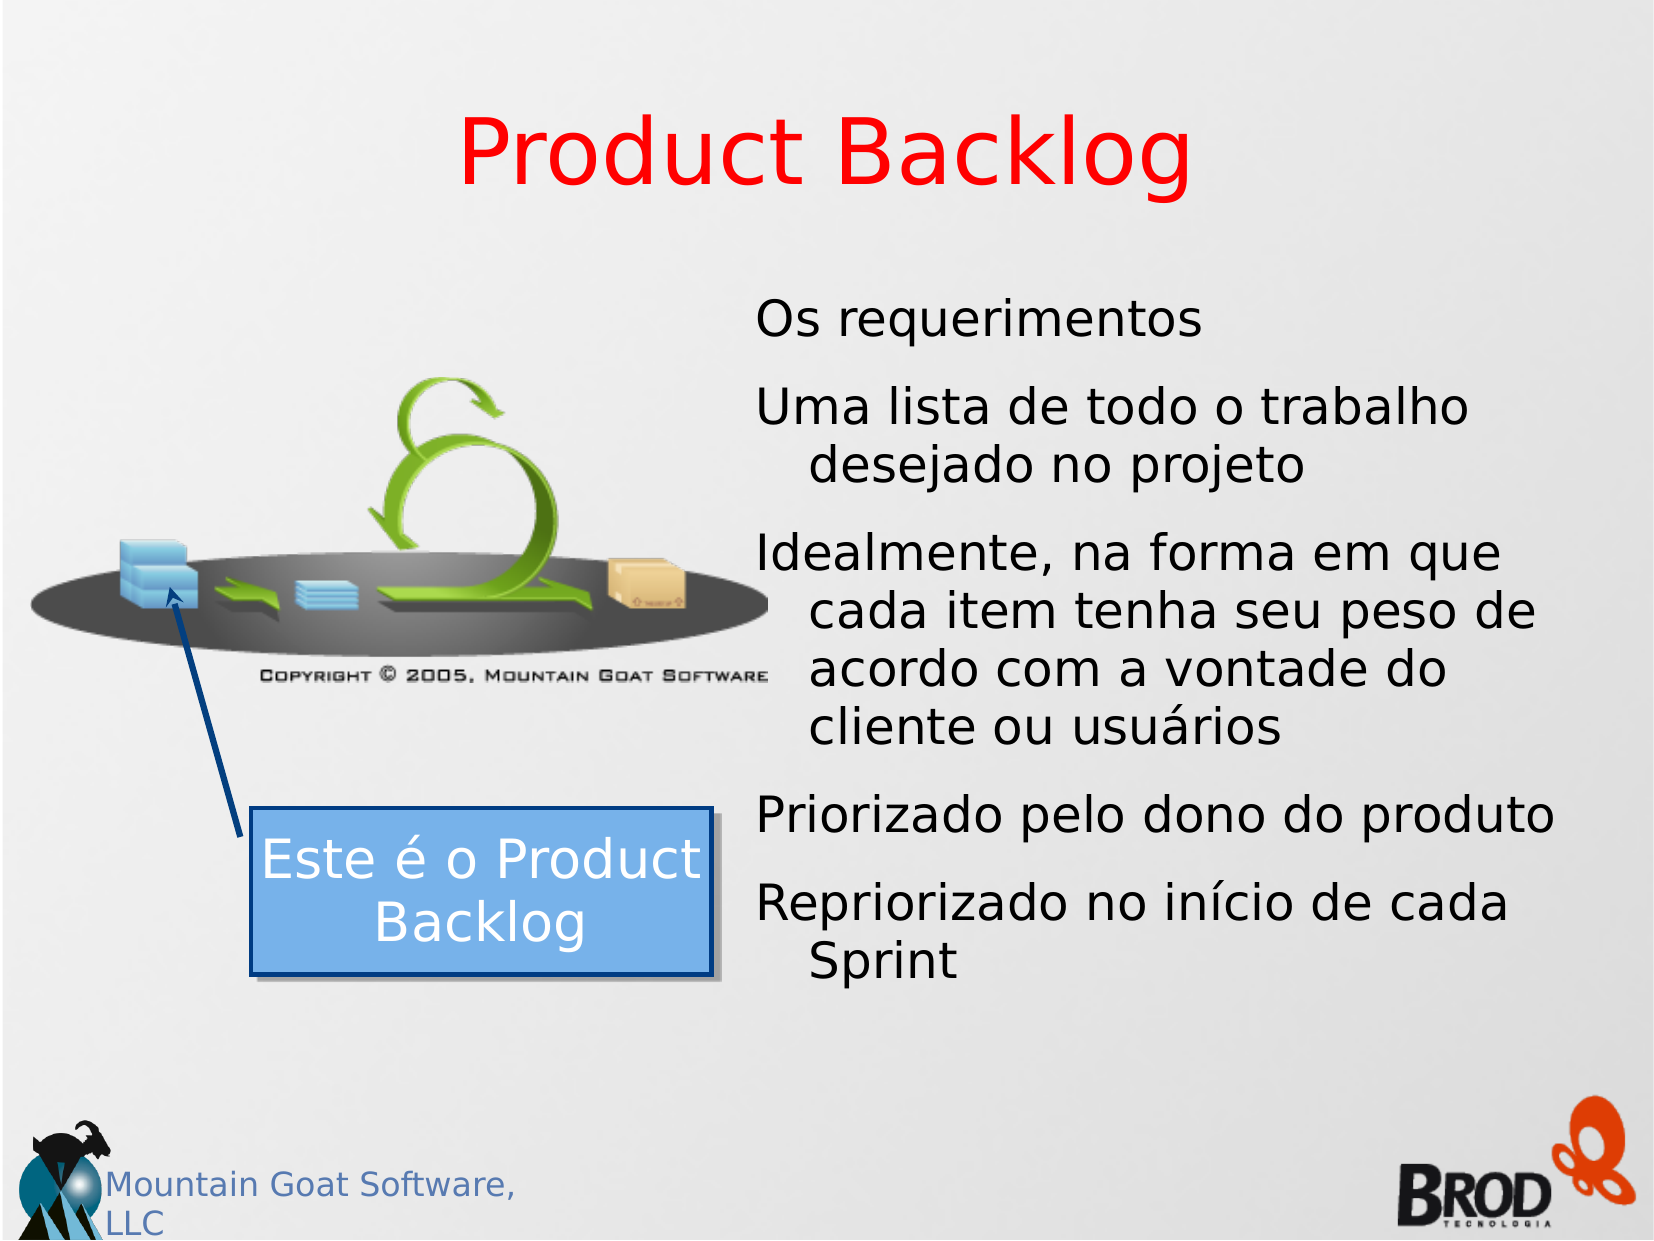

# Product Backlog
Os requerimentos
Uma lista de todo o trabalho desejado no projeto
Idealmente, na forma em que cada item tenha seu peso de acordo com a vontade do cliente ou usuários
Priorizado pelo dono do produto
Repriorizado no início de cada Sprint
Este é o Product Backlog